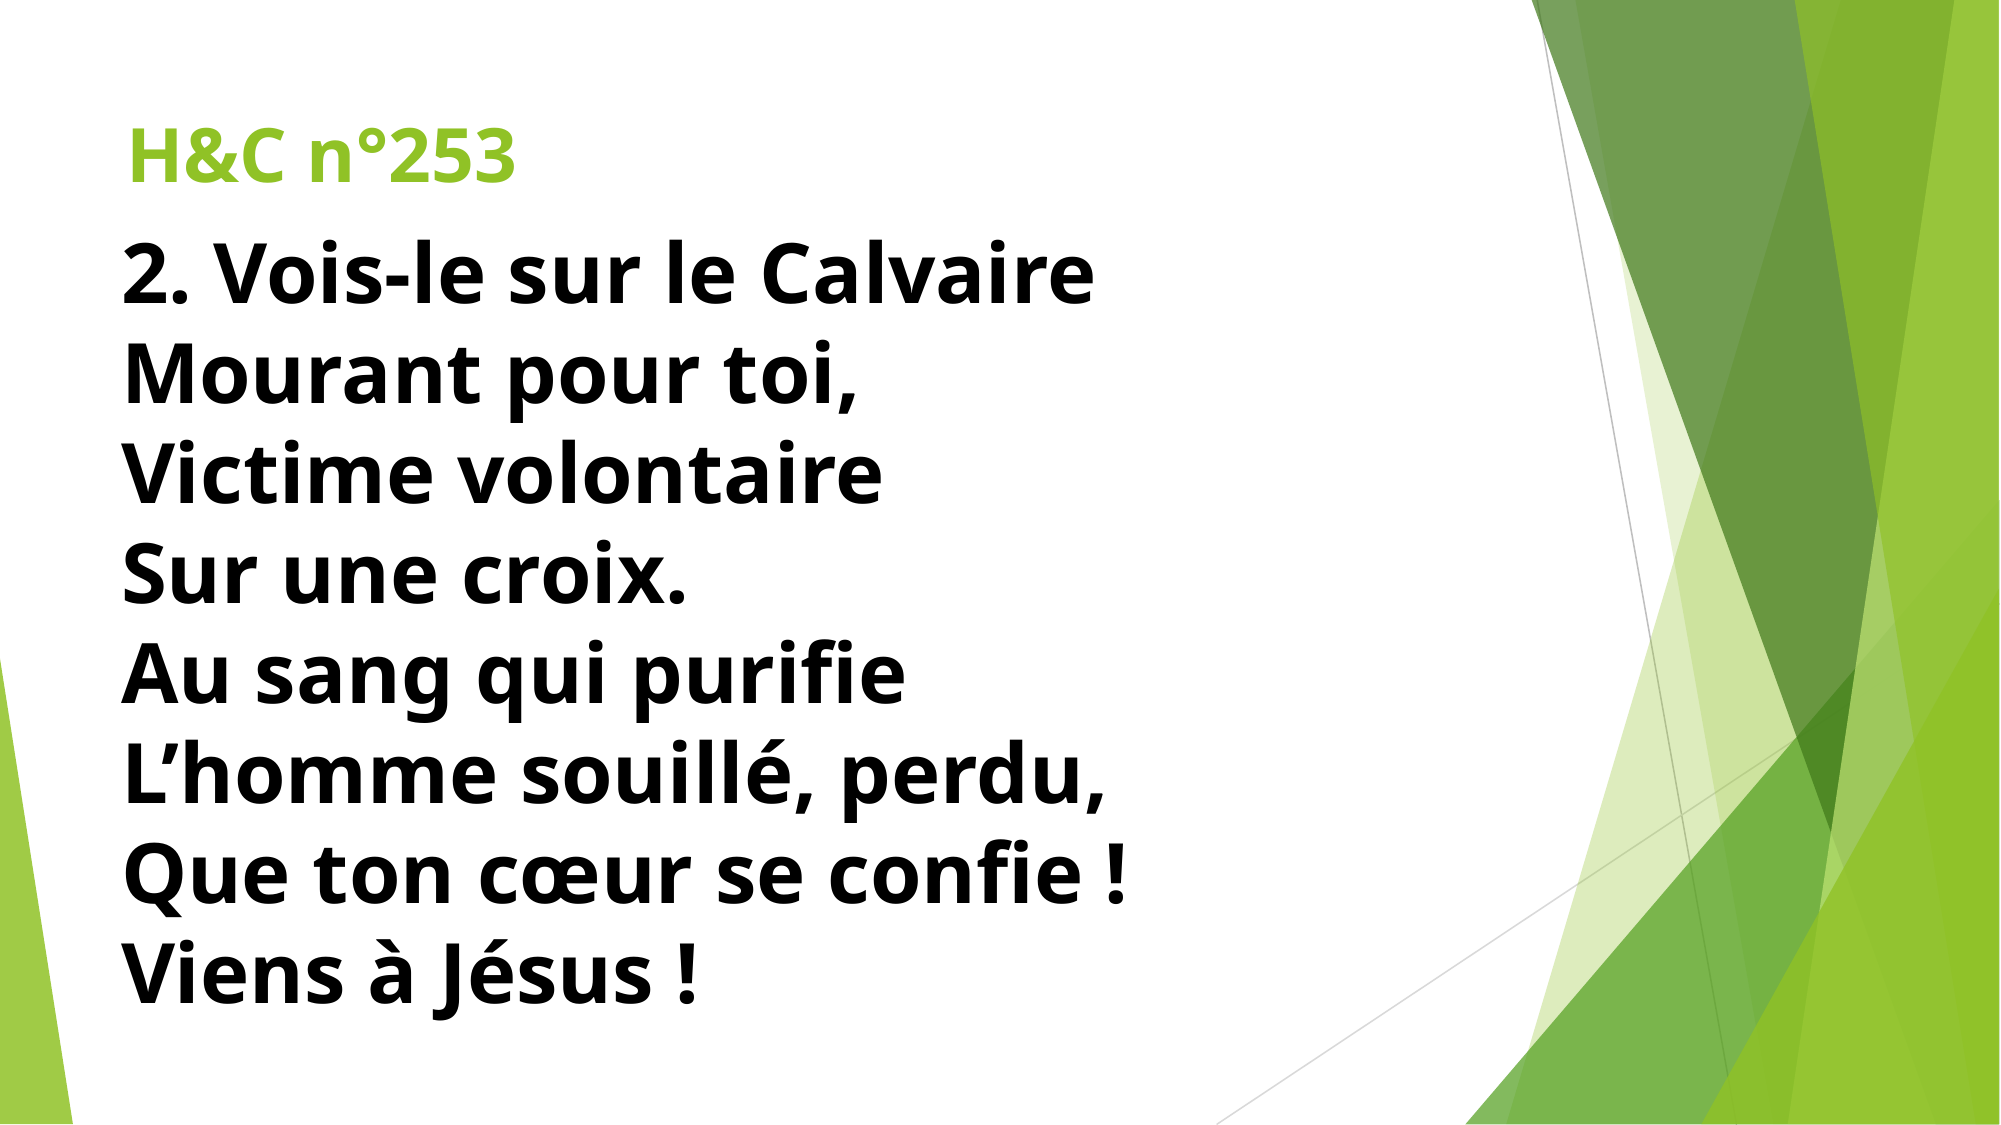

H&C n°253
2. Vois-le sur le Calvaire
Mourant pour toi,
Victime volontaire
Sur une croix.
Au sang qui purifie
L’homme souillé, perdu,
Que ton cœur se confie !
Viens à Jésus !